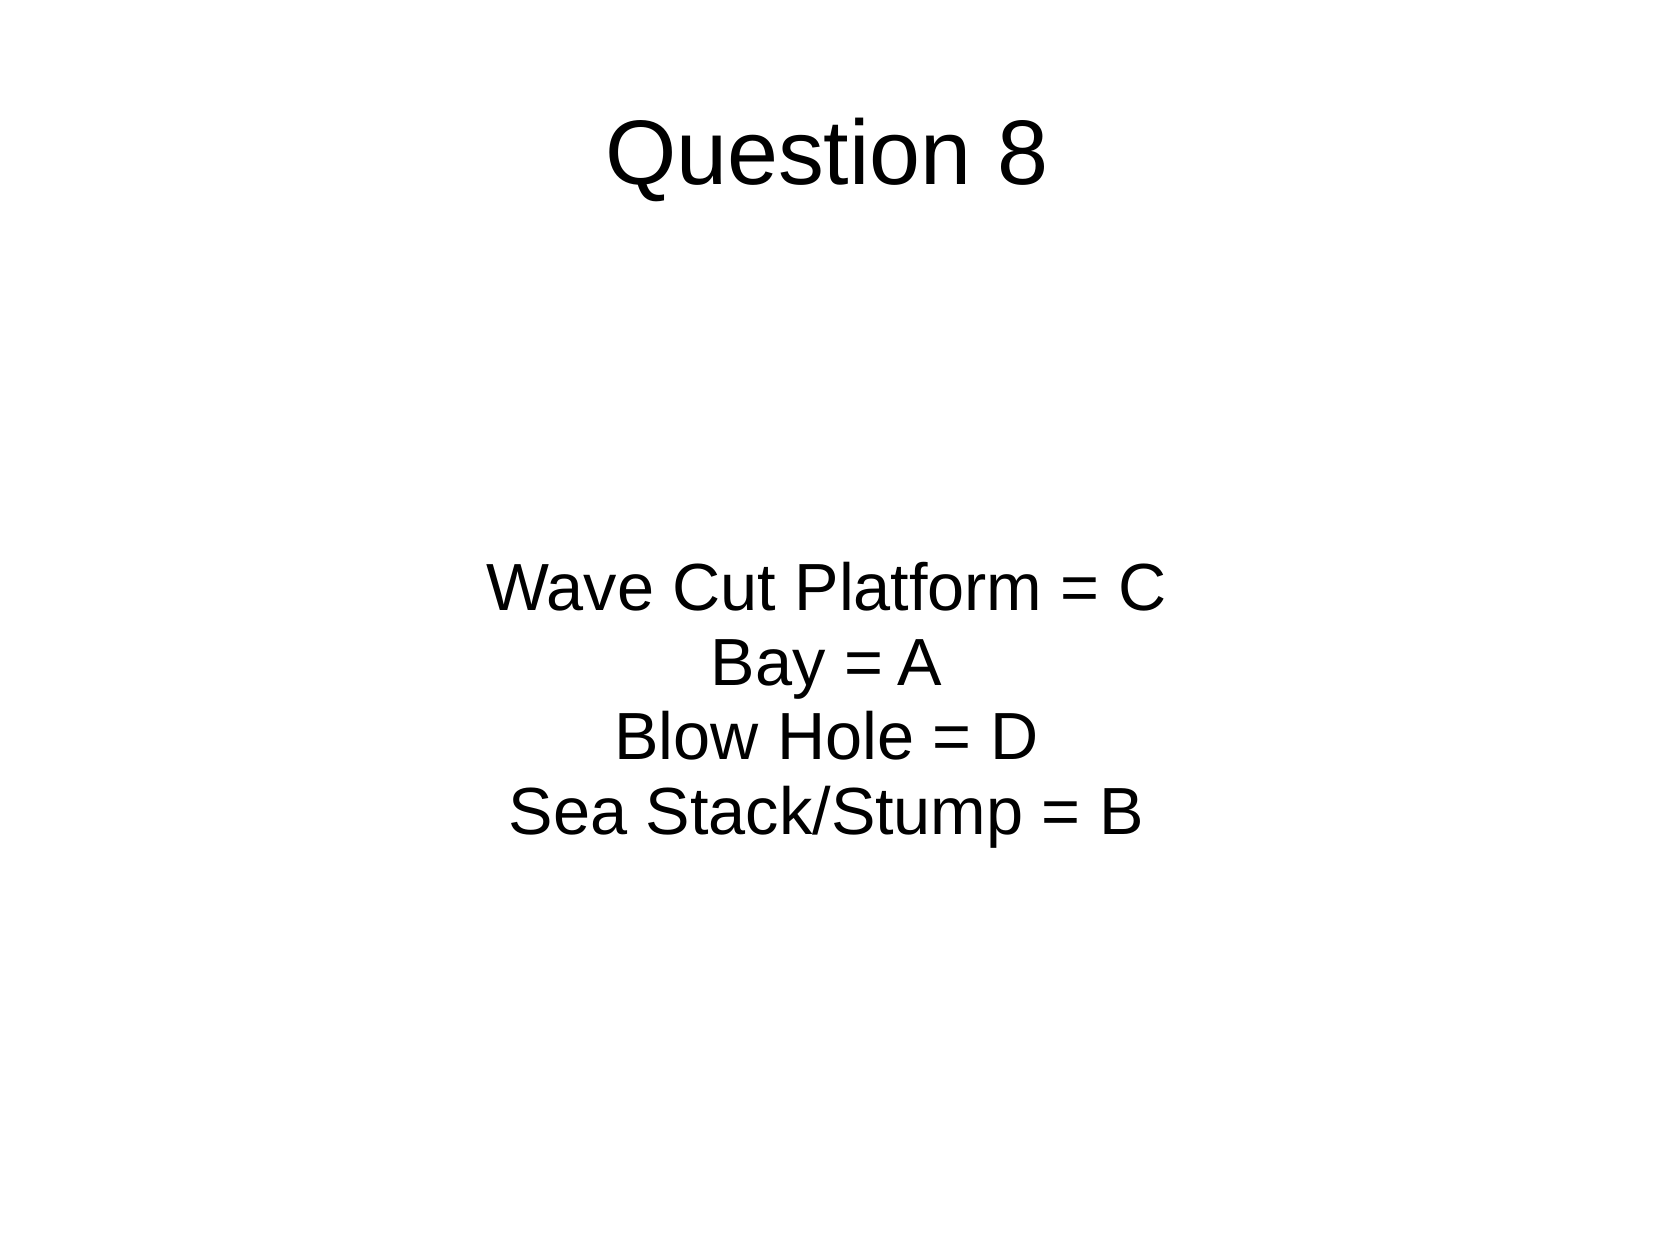

# Question 8
Wave Cut Platform = C
Bay = A
Blow Hole = D
Sea Stack/Stump = B